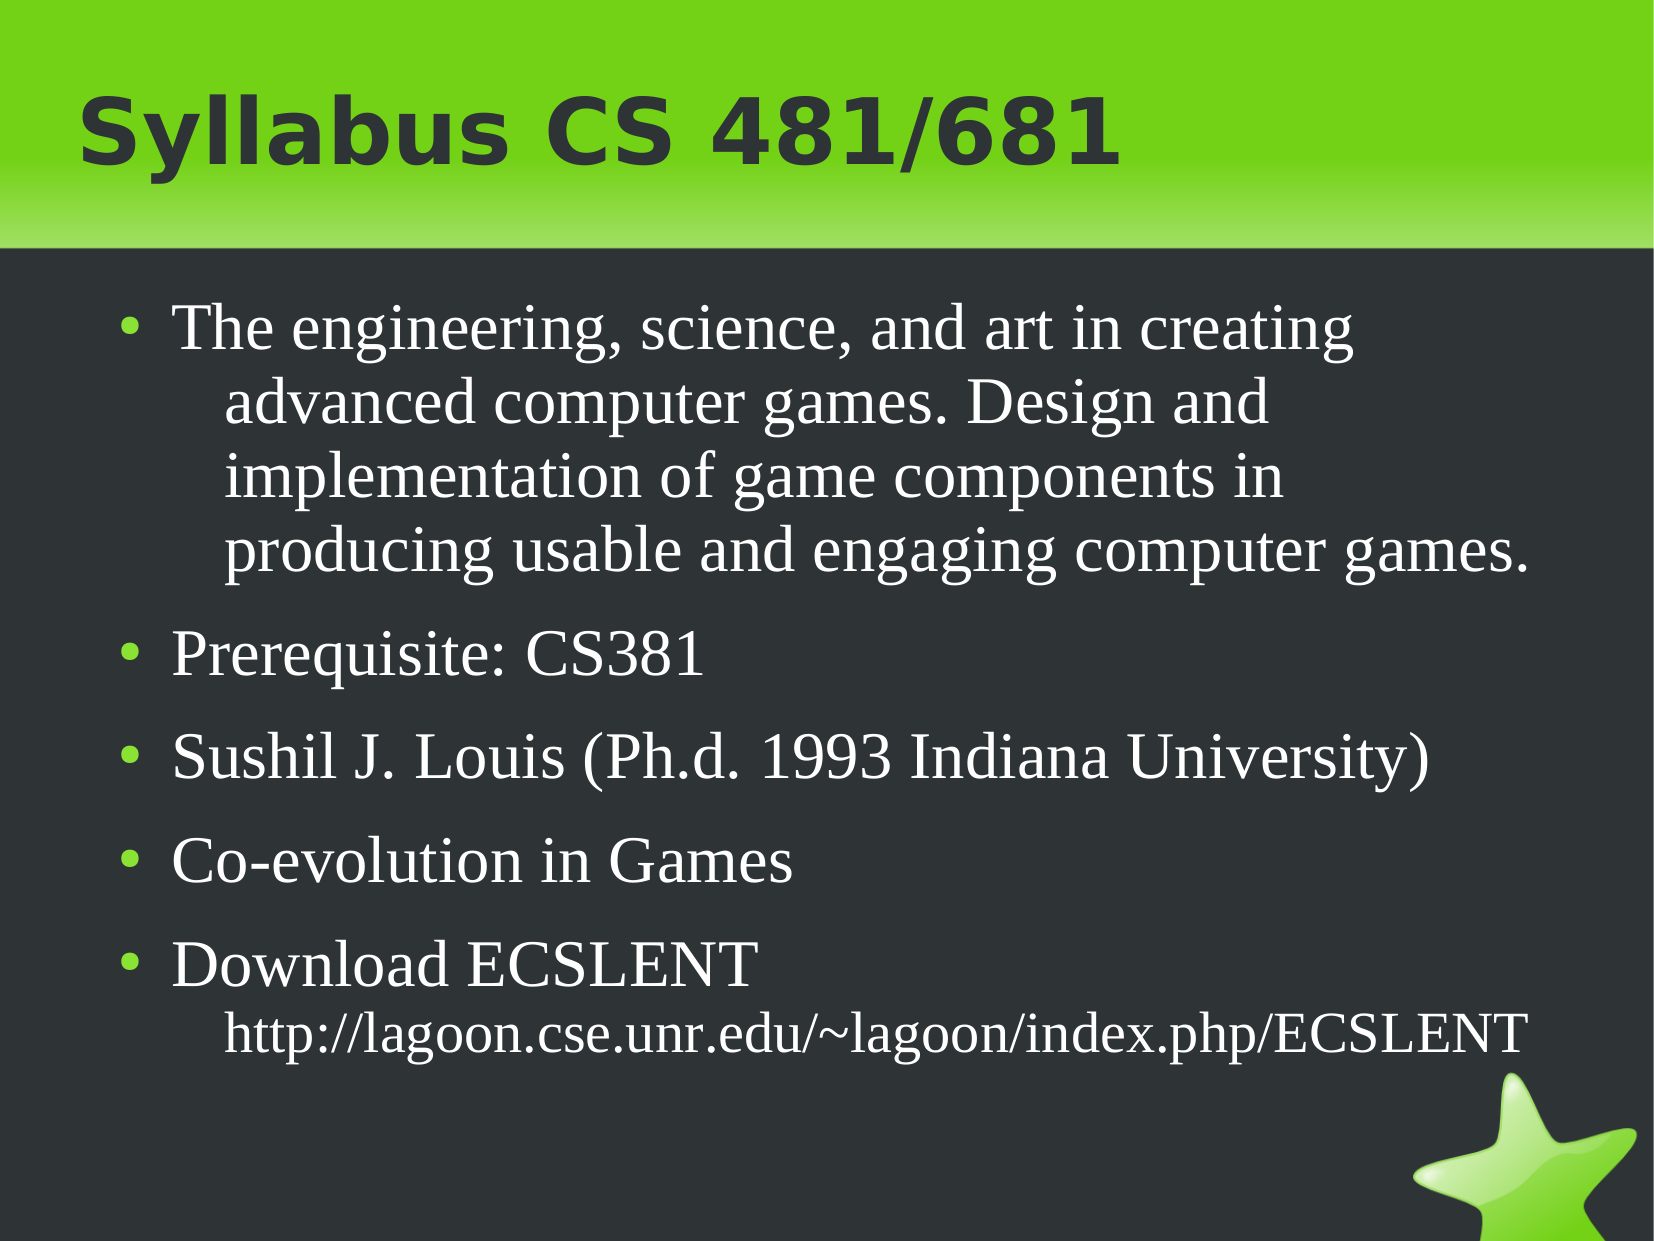

# Syllabus CS 481/681
The engineering, science, and art in creating advanced computer games. Design and implementation of game components in producing usable and engaging computer games.
Prerequisite: CS381
Sushil J. Louis (Ph.d. 1993 Indiana University)
Co-evolution in Games
Download ECSLENT http://lagoon.cse.unr.edu/~lagoon/index.php/ECSLENT